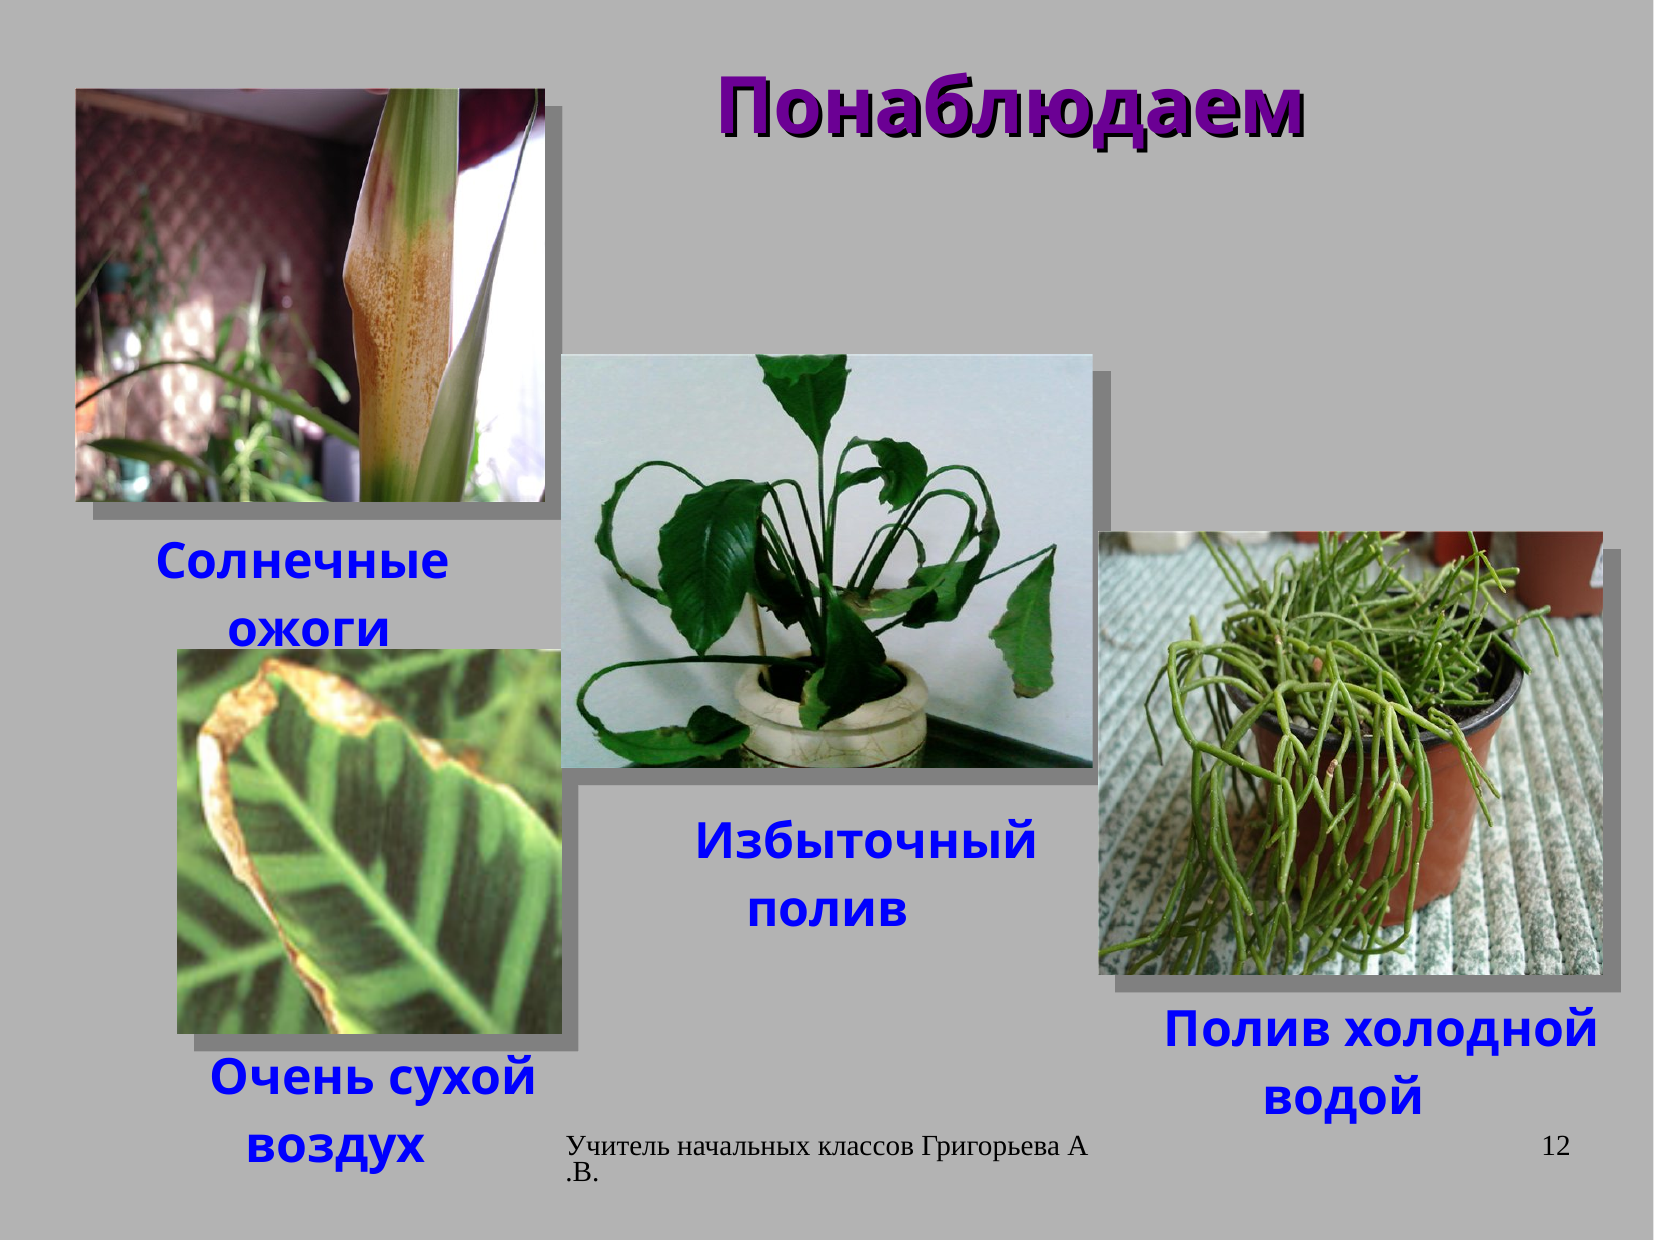

Понаблюдаем
# Солнечные
 ожоги
Избыточный полив
Полив холодной водой
Очень сухой воздух
Учитель начальных классов Григорьева А.В.
12